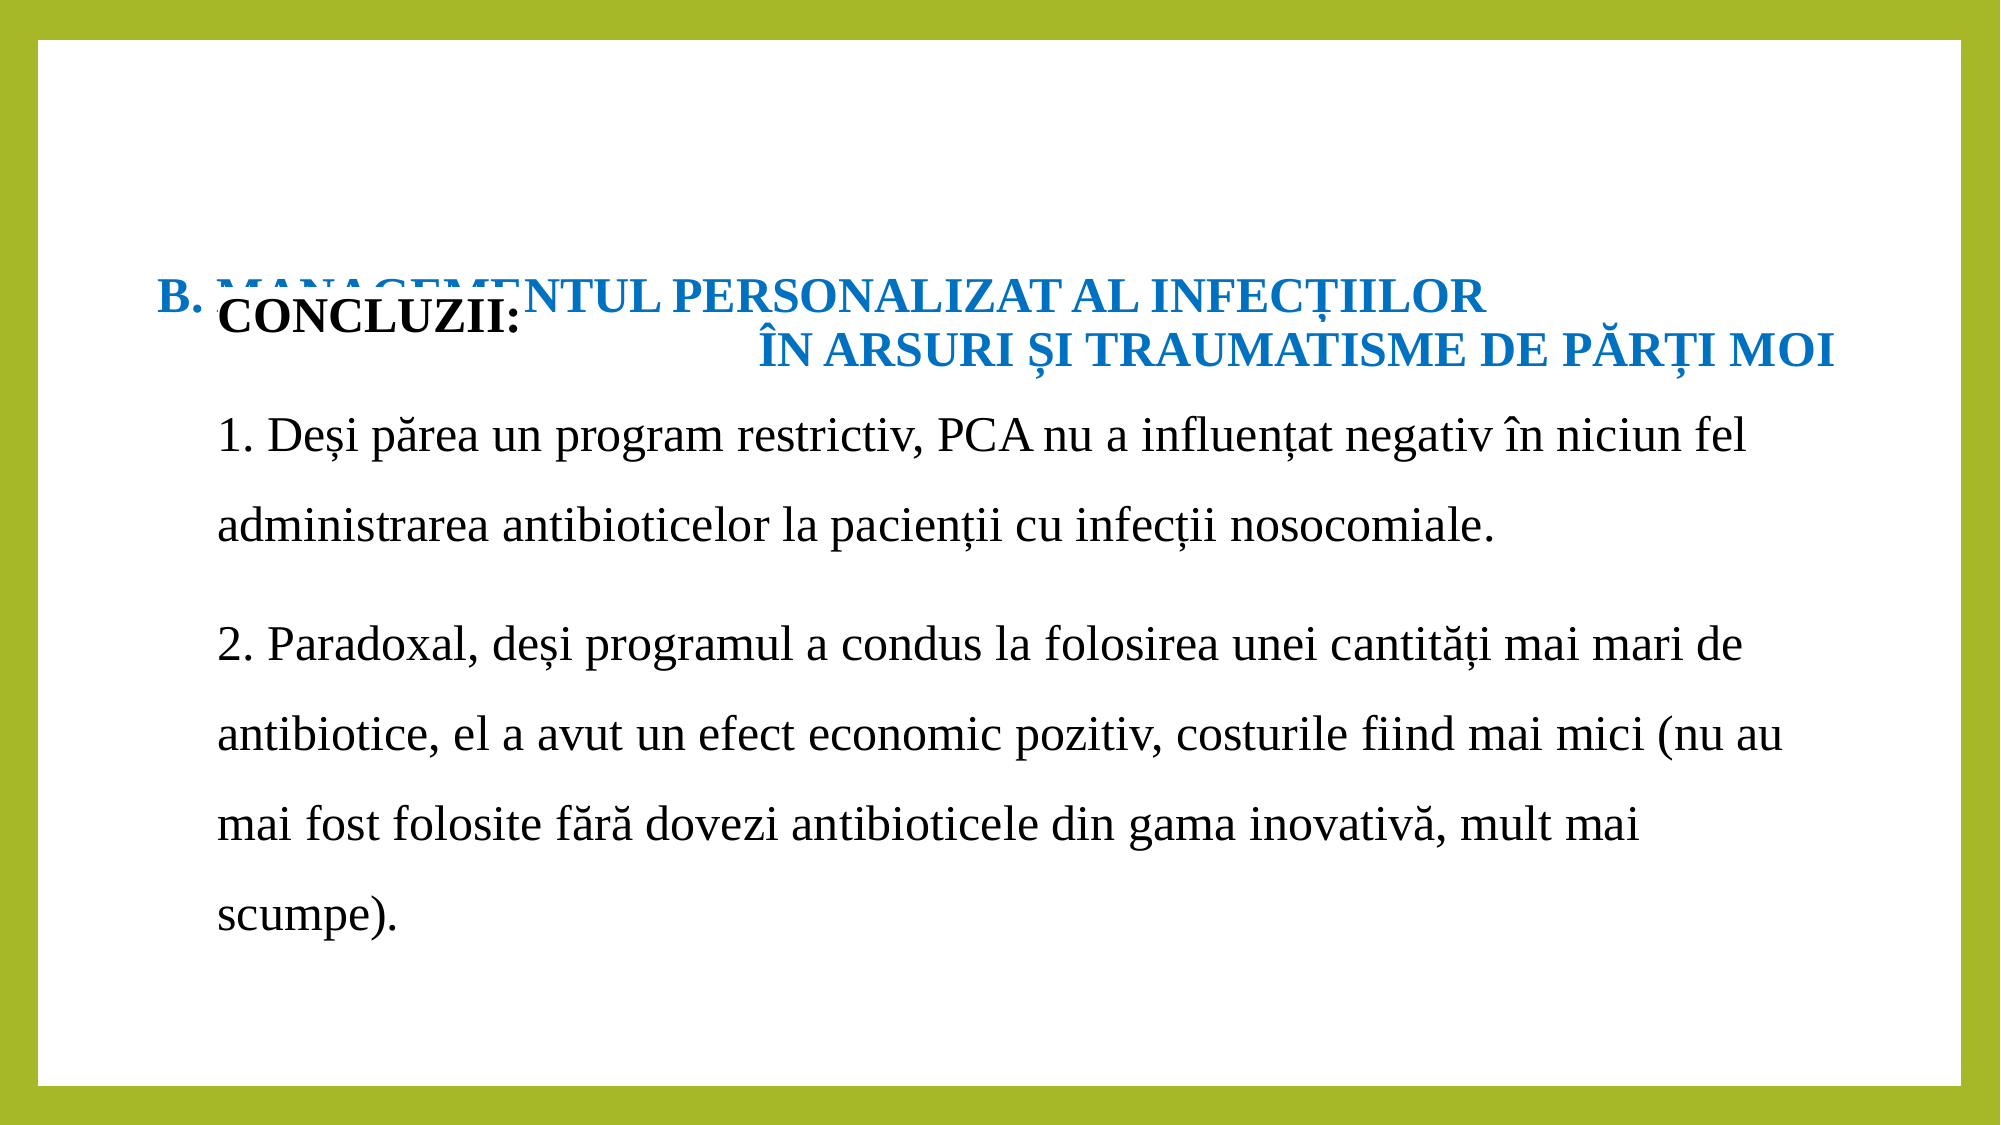

# B. MANAGEMENTUL PERSONALIZAT AL INFECȚIILOR ÎN ARSURI ȘI TRAUMATISME DE PĂRȚI MOI
CONCLUZII:
1. Deși părea un program restrictiv, PCA nu a influențat negativ în niciun fel administrarea antibioticelor la pacienții cu infecții nosocomiale.
2. Paradoxal, deși programul a condus la folosirea unei cantități mai mari de antibiotice, el a avut un efect economic pozitiv, costurile fiind mai mici (nu au mai fost folosite fără dovezi antibioticele din gama inovativă, mult mai scumpe).